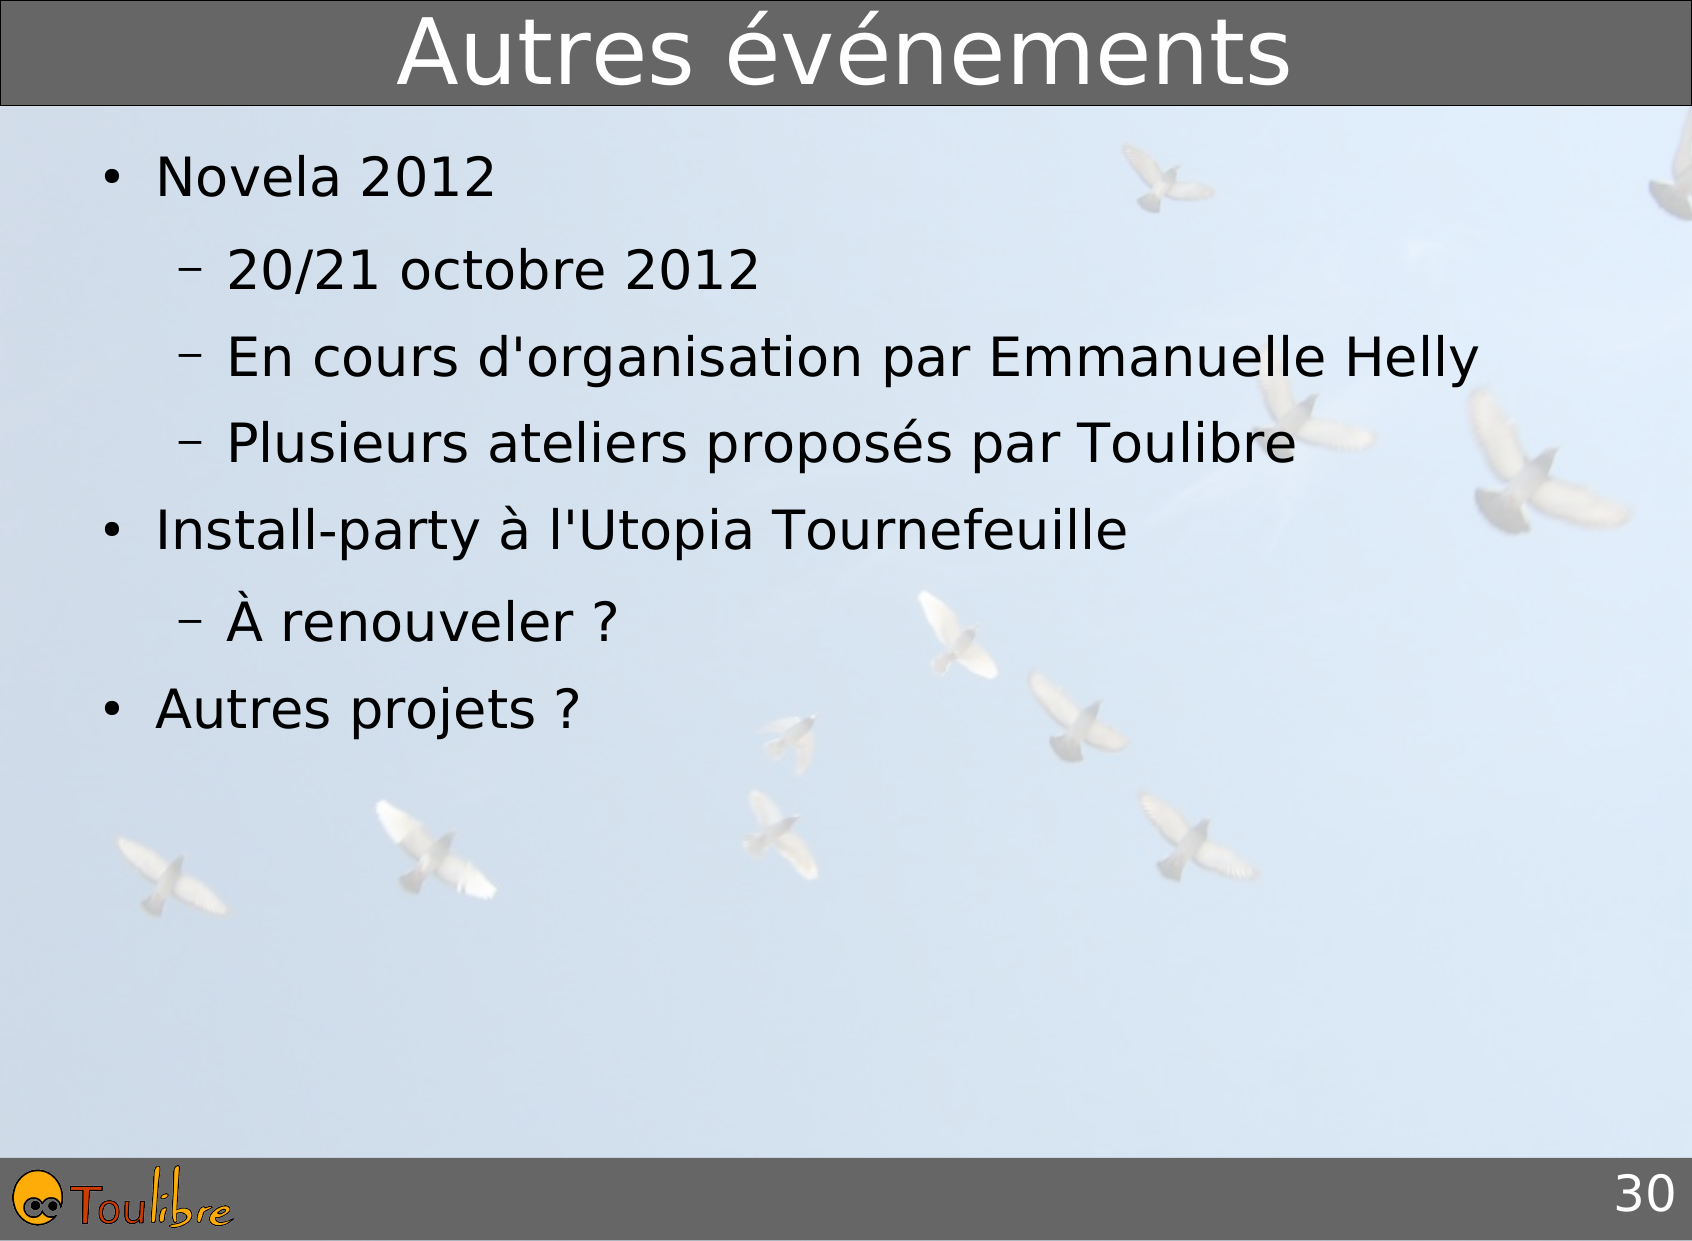

# Autres événements
Novela 2012
20/21 octobre 2012
En cours d'organisation par Emmanuelle Helly
Plusieurs ateliers proposés par Toulibre
Install-party à l'Utopia Tournefeuille
À renouveler ?
Autres projets ?